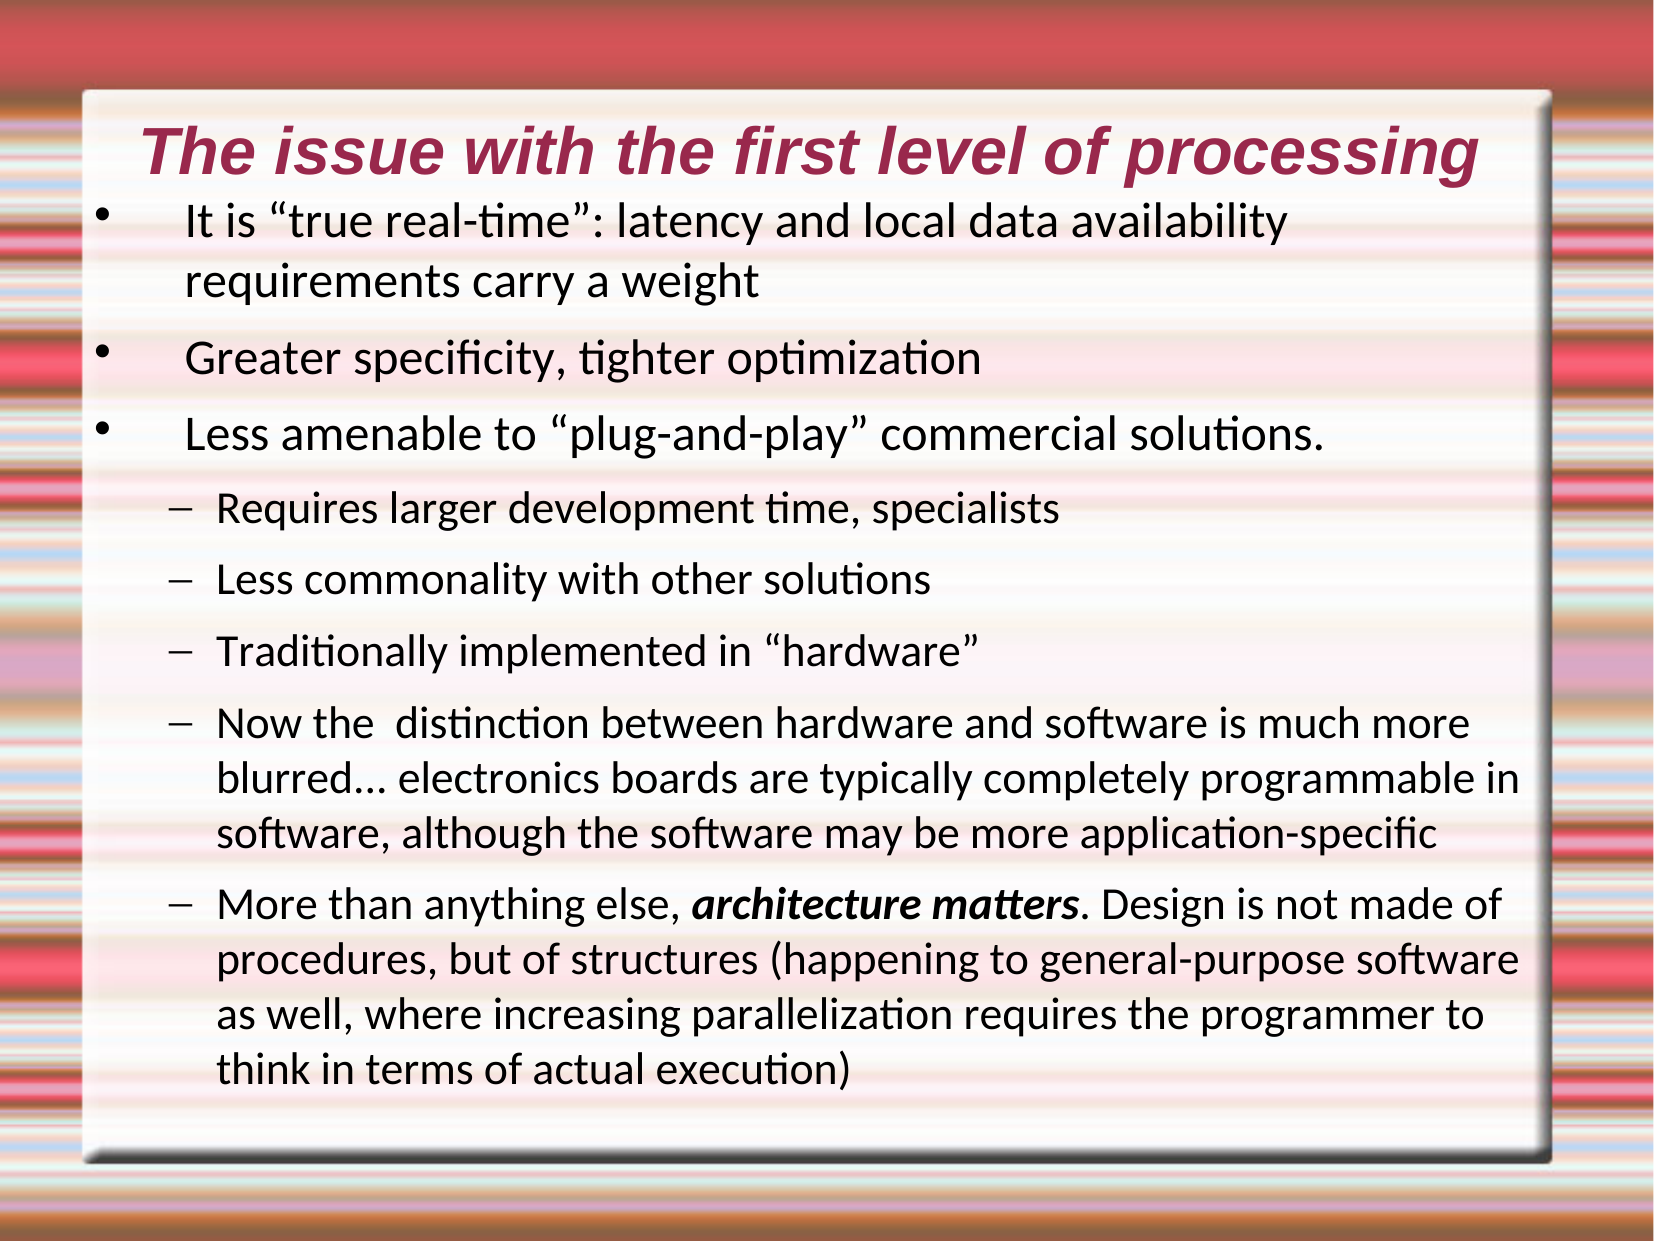

The issue with the first level of processing
It is “true real-time”: latency and local data availability requirements carry a weight
Greater specificity, tighter optimization
Less amenable to “plug-and-play” commercial solutions.
Requires larger development time, specialists
Less commonality with other solutions
Traditionally implemented in “hardware”
Now the distinction between hardware and software is much more blurred... electronics boards are typically completely programmable in software, although the software may be more application-specific
More than anything else, architecture matters. Design is not made of procedures, but of structures (happening to general-purpose software as well, where increasing parallelization requires the programmer to think in terms of actual execution)